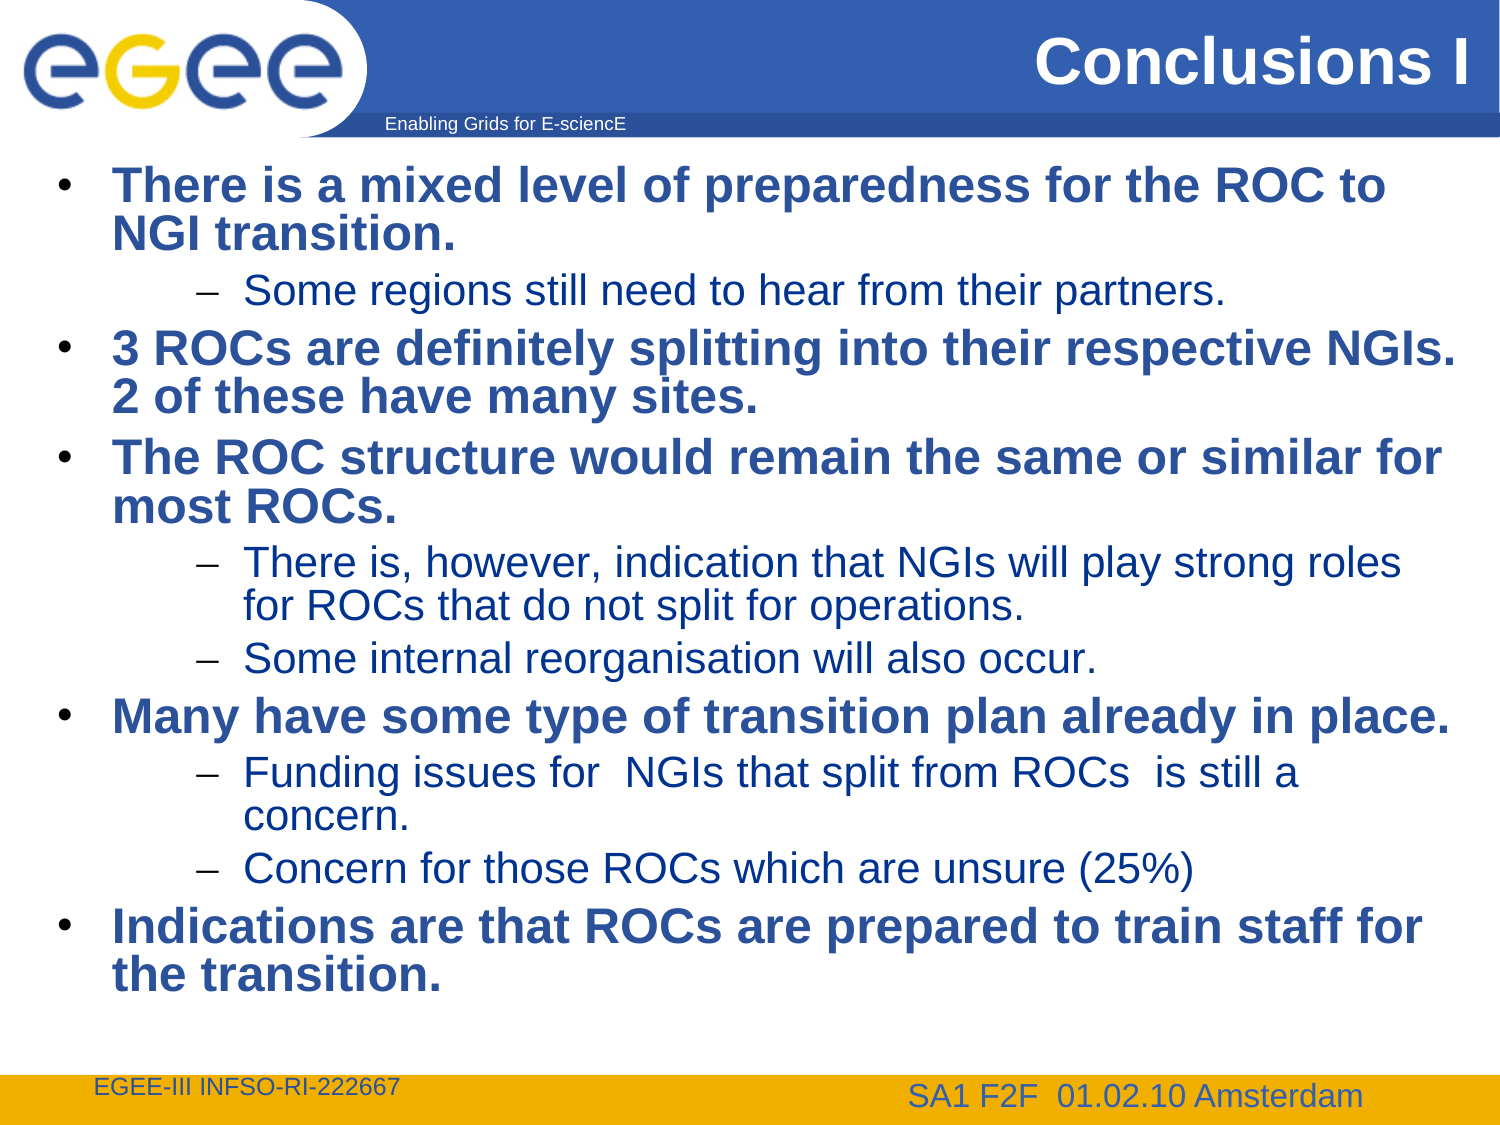

# Conclusions I
There is a mixed level of preparedness for the ROC to NGI transition.
Some regions still need to hear from their partners.
3 ROCs are definitely splitting into their respective NGIs. 2 of these have many sites.
The ROC structure would remain the same or similar for most ROCs.
There is, however, indication that NGIs will play strong roles for ROCs that do not split for operations.
Some internal reorganisation will also occur.
Many have some type of transition plan already in place.
Funding issues for NGIs that split from ROCs is still a concern.
Concern for those ROCs which are unsure (25%)
Indications are that ROCs are prepared to train staff for the transition.